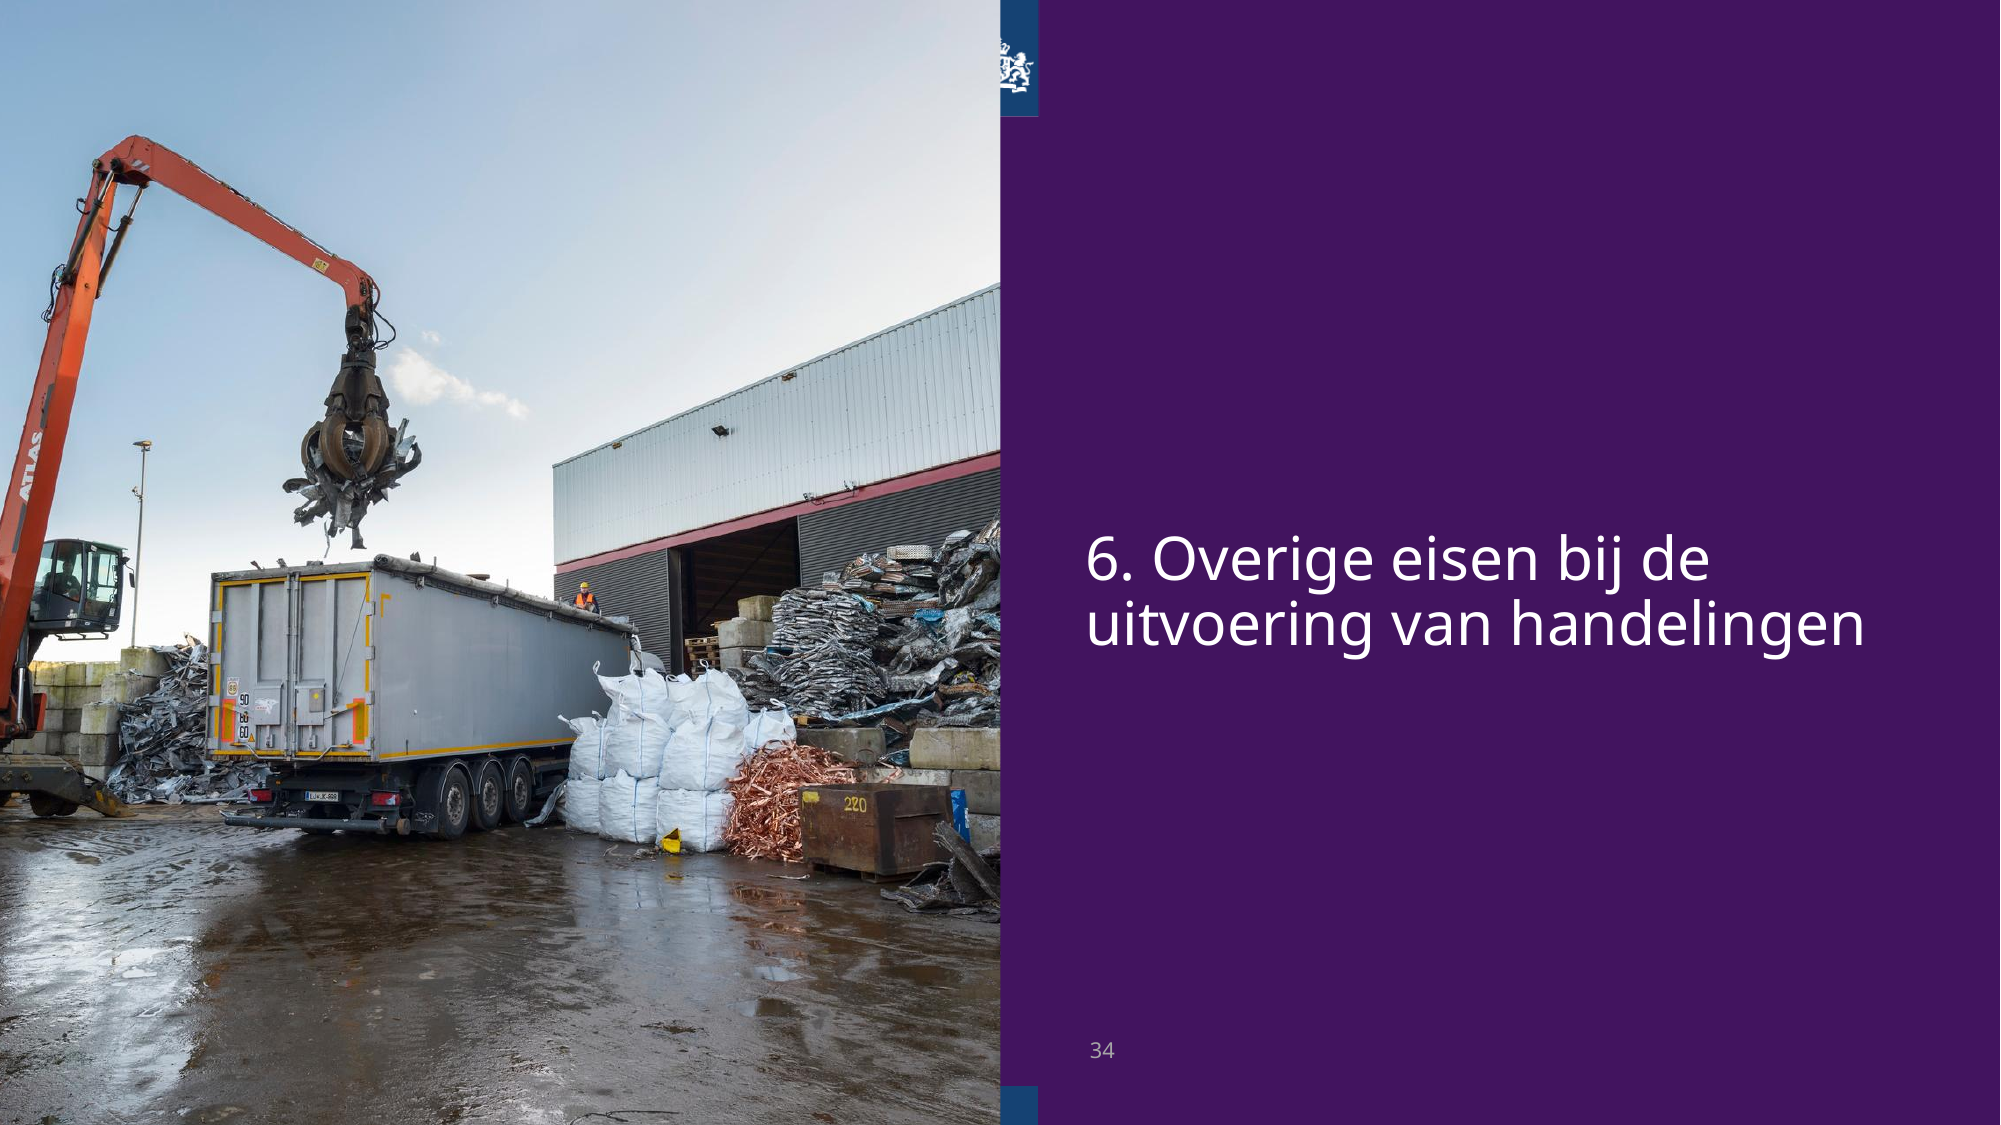

# 6. Overige eisen bij de uitvoering van handelingen